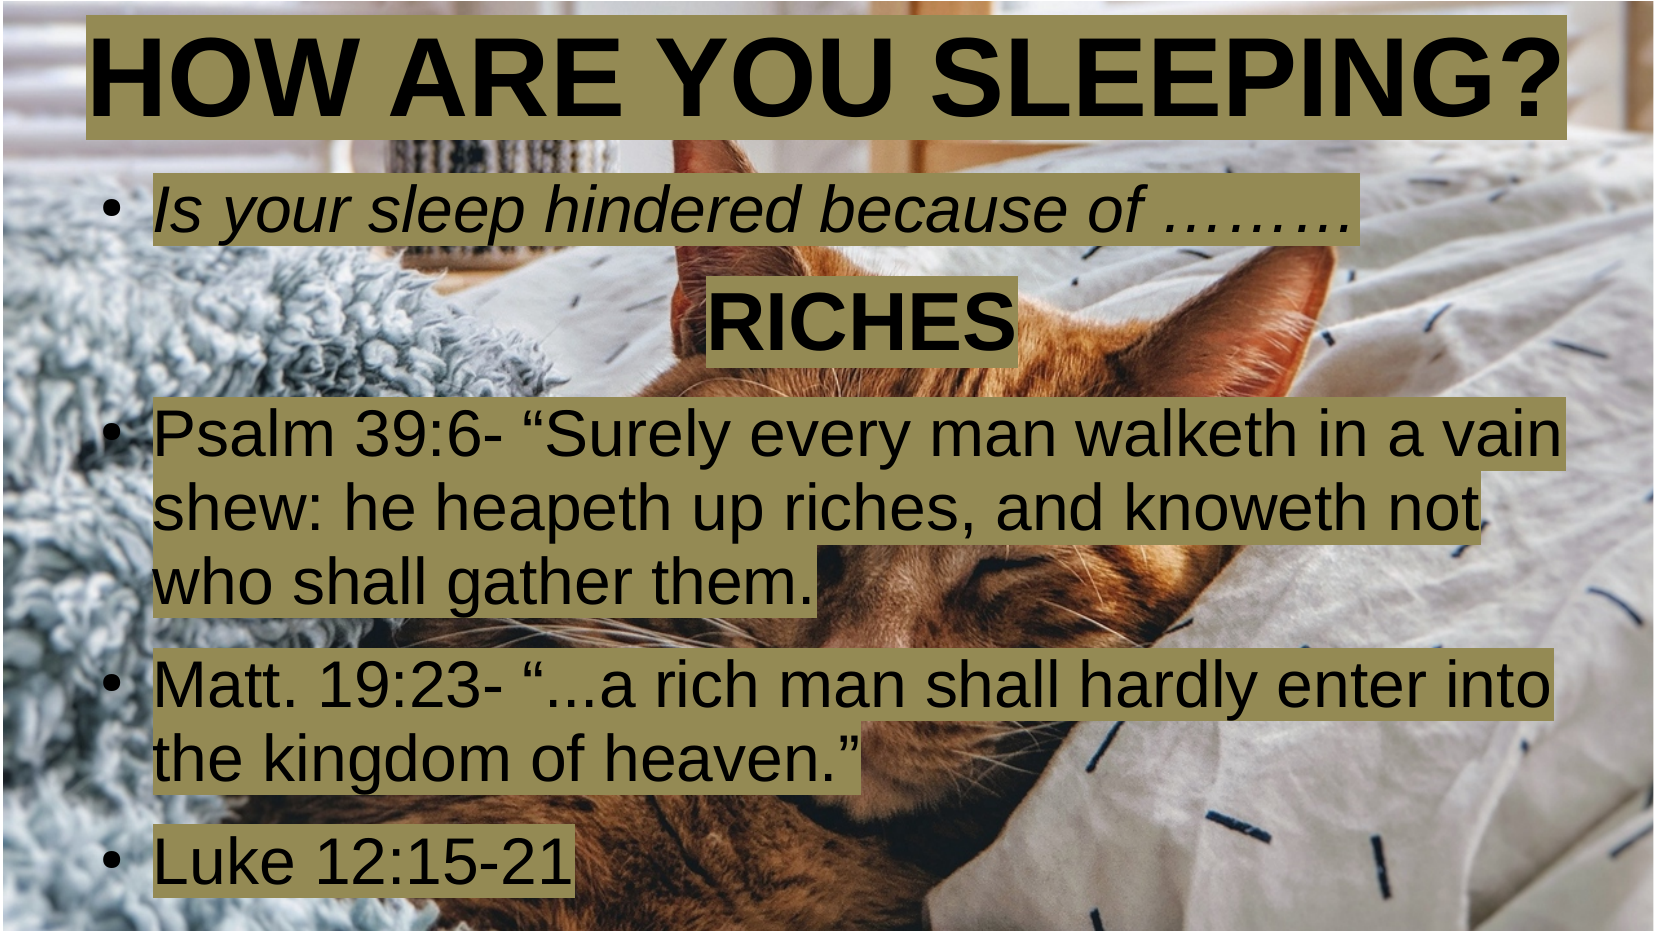

# HOW ARE YOU SLEEPING?
Is your sleep hindered because of ………
RICHES
Psalm 39:6- “Surely every man walketh in a vain shew: he heapeth up riches, and knoweth not who shall gather them.
Matt. 19:23- “...a rich man shall hardly enter into the kingdom of heaven.”
Luke 12:15-21